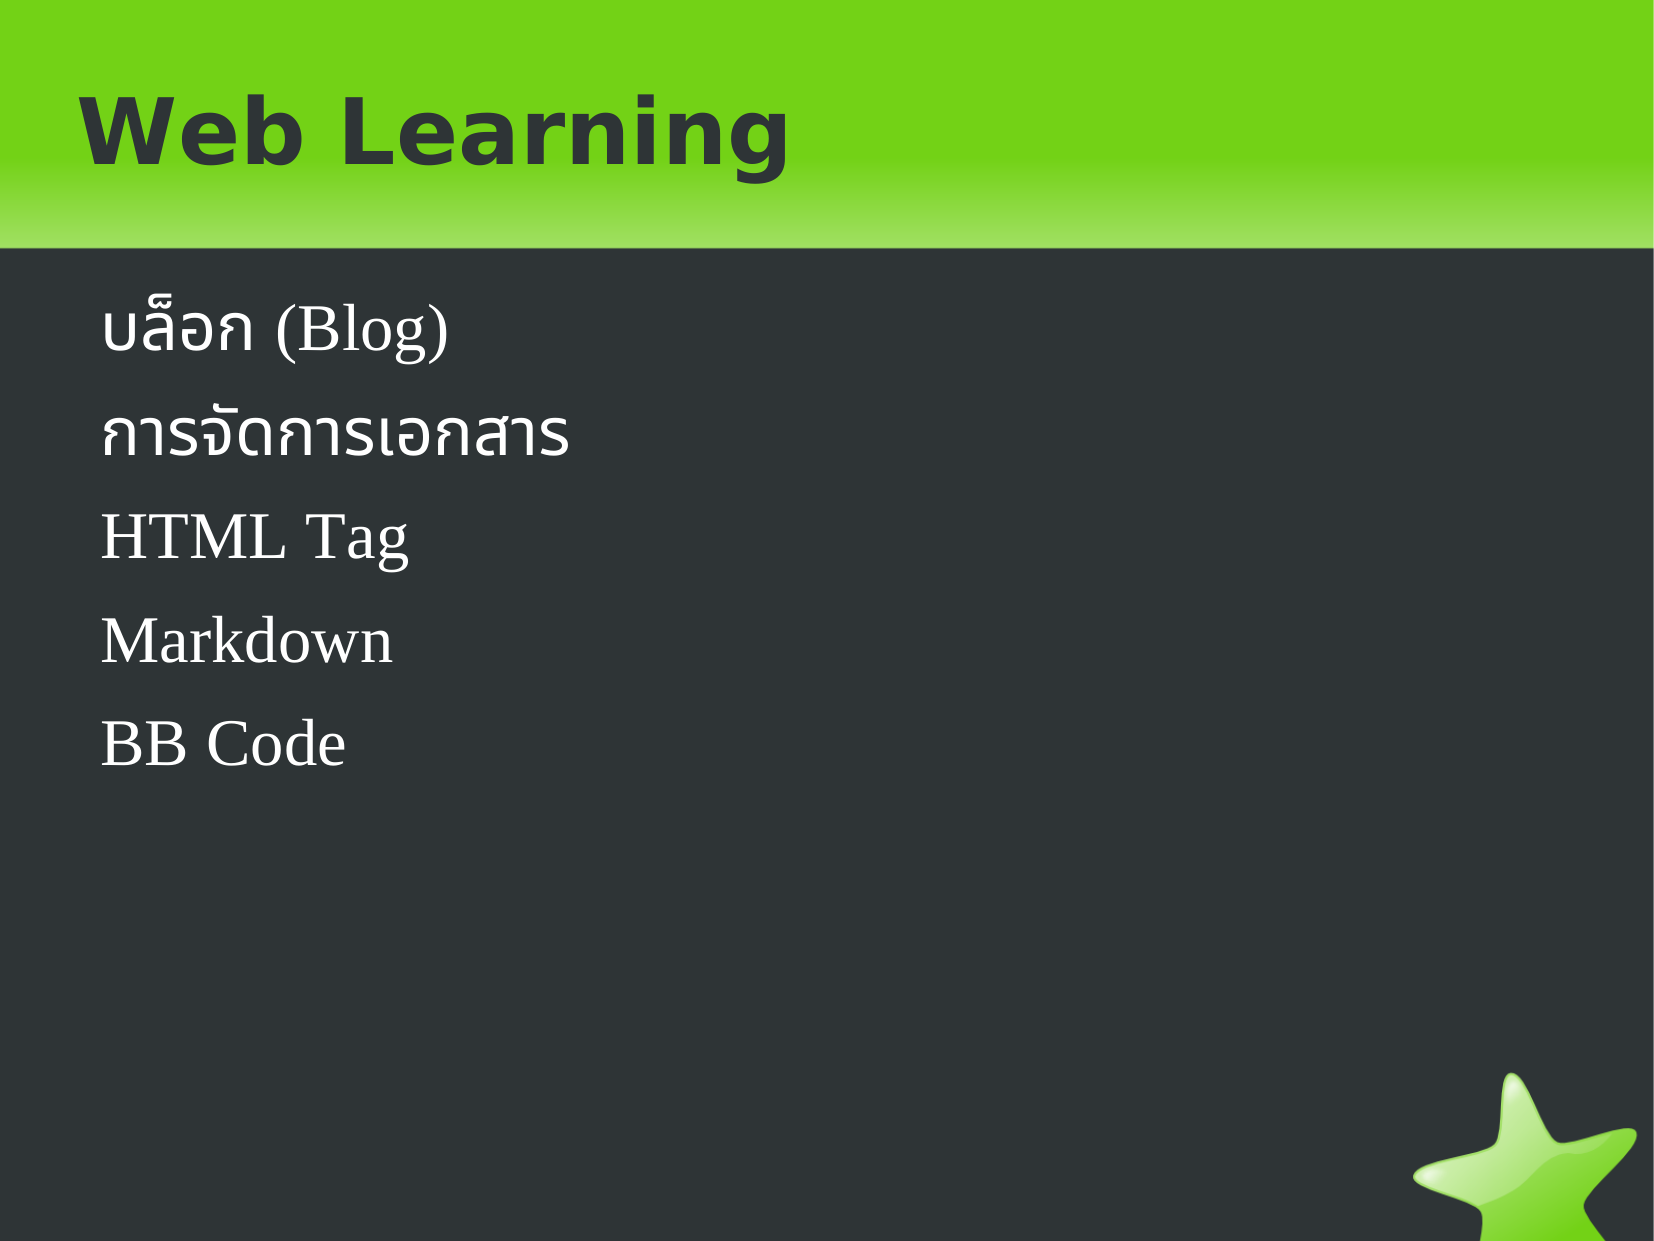

# Web Learning
บล็อก (Blog)
การจัดการเอกสาร
HTML Tag
Markdown
BB Code